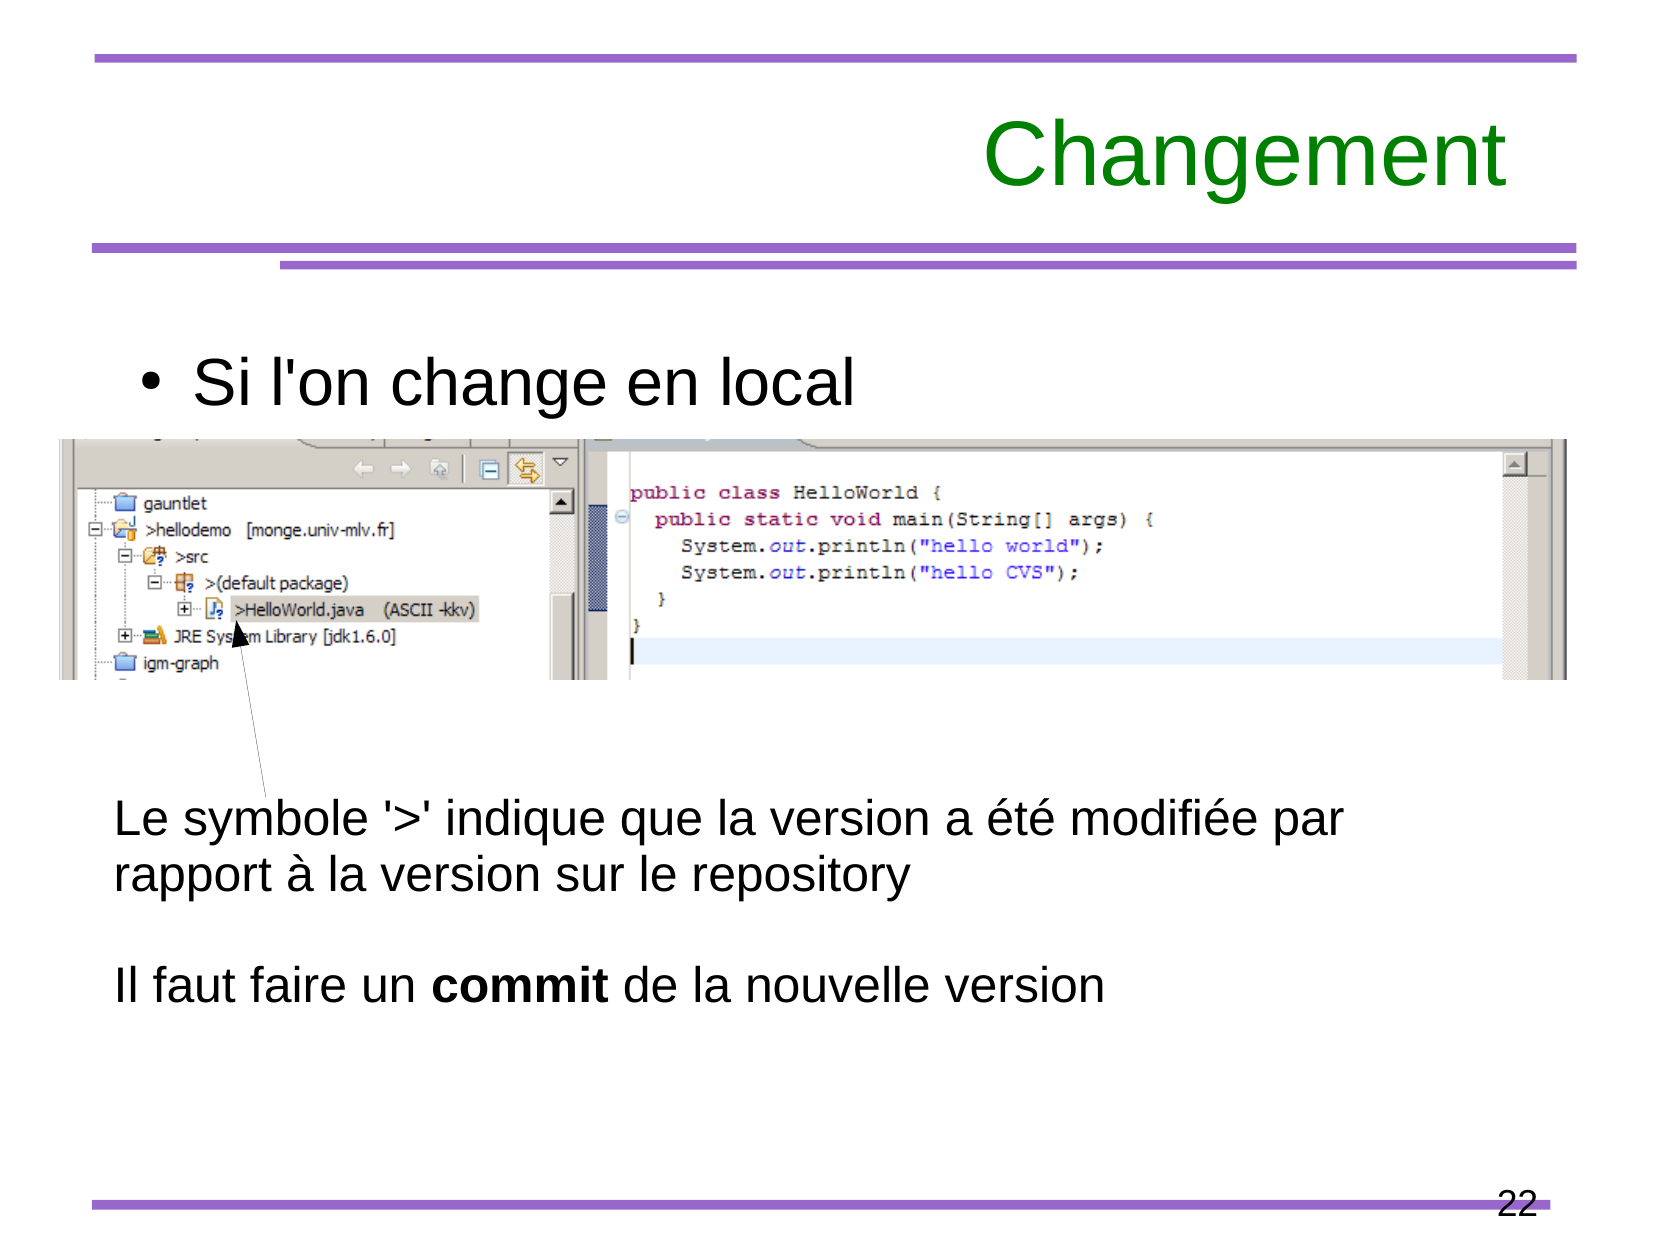

# Changement
Si l'on change en local
Le symbole '>' indique que la version a été modifiée par rapport à la version sur le repository
Il faut faire un commit de la nouvelle version